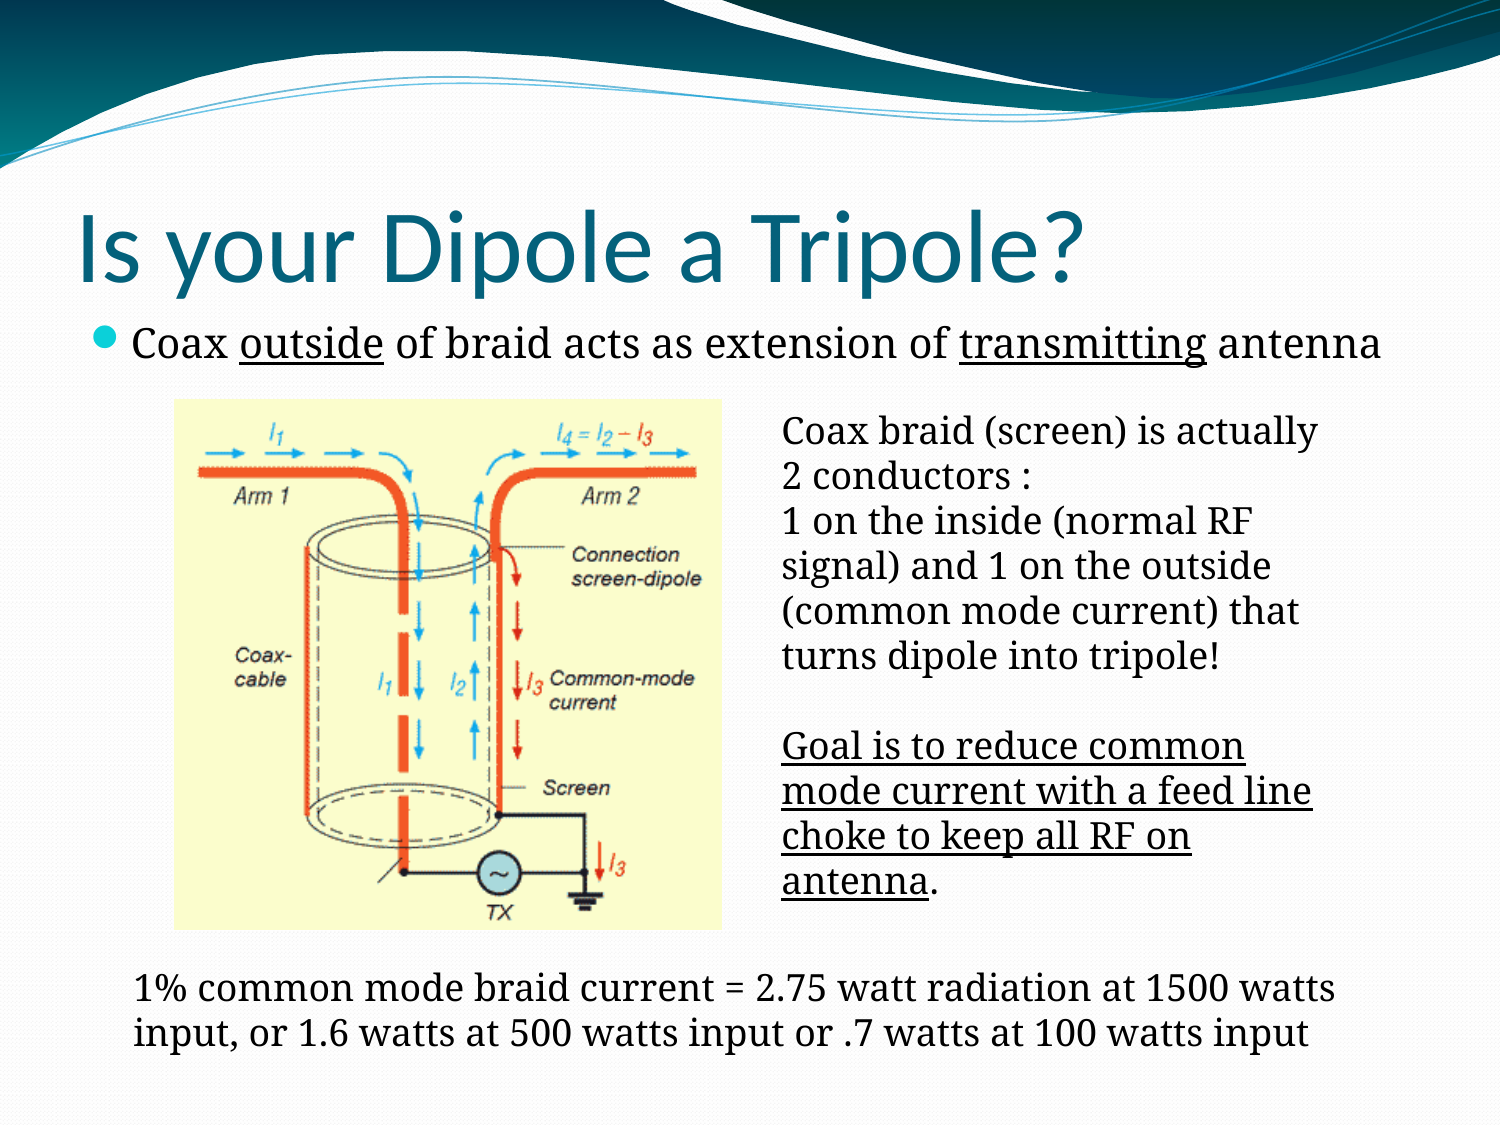

# Is your Dipole a Tripole?
Coax outside of braid acts as extension of transmitting antenna
Coax braid (screen) is actually 2 conductors :
1 on the inside (normal RF signal) and 1 on the outside (common mode current) that turns dipole into tripole!
Goal is to reduce common mode current with a feed line choke to keep all RF on antenna.
1% common mode braid current = 2.75 watt radiation at 1500 watts input, or 1.6 watts at 500 watts input or .7 watts at 100 watts input